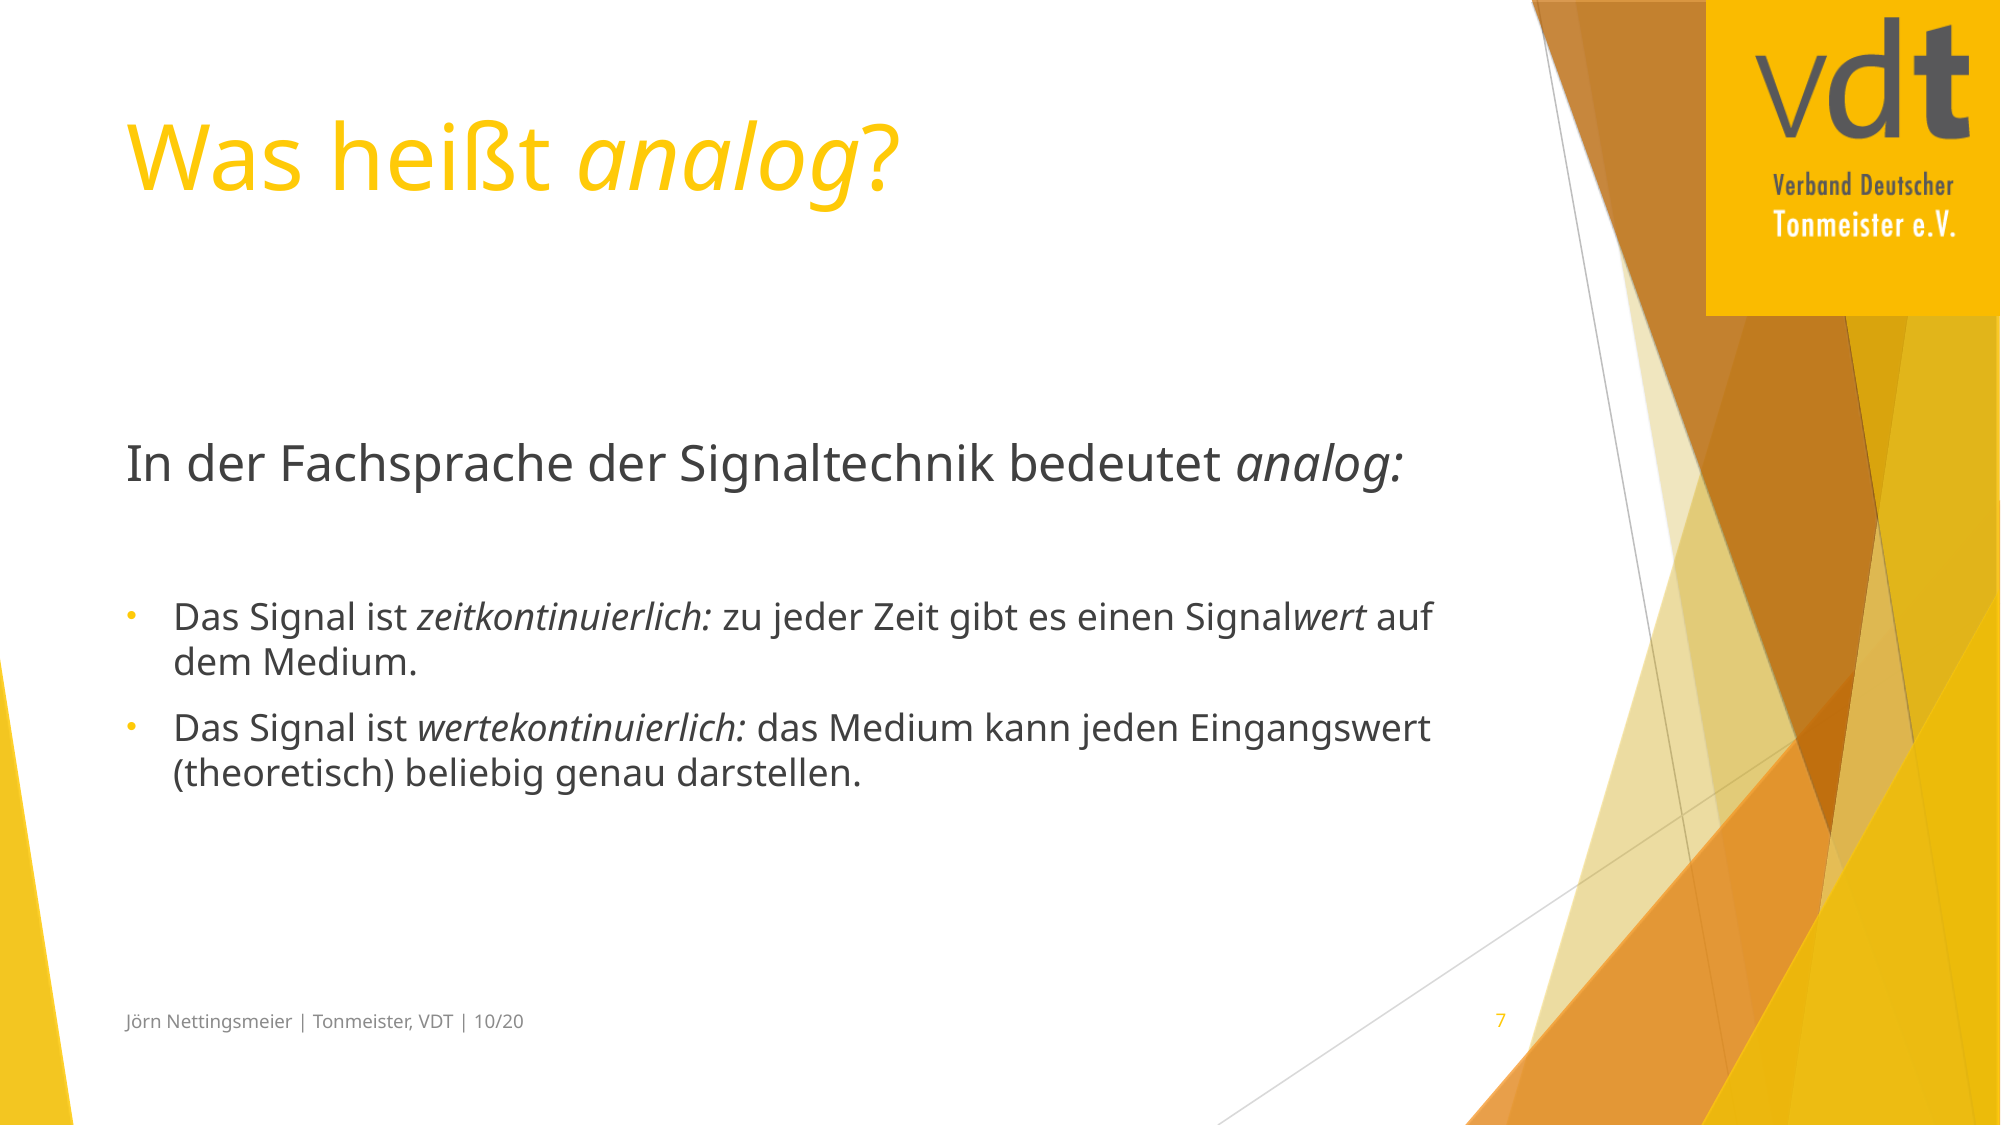

# Was heißt analog?
In der Fachsprache der Signaltechnik bedeutet analog:
Das Signal ist zeitkontinuierlich: zu jeder Zeit gibt es einen Signalwert auf dem Medium.
Das Signal ist wertekontinuierlich: das Medium kann jeden Eingangswert (theoretisch) beliebig genau darstellen.
Jörn Nettingsmeier | Tonmeister, VDT | 10/20